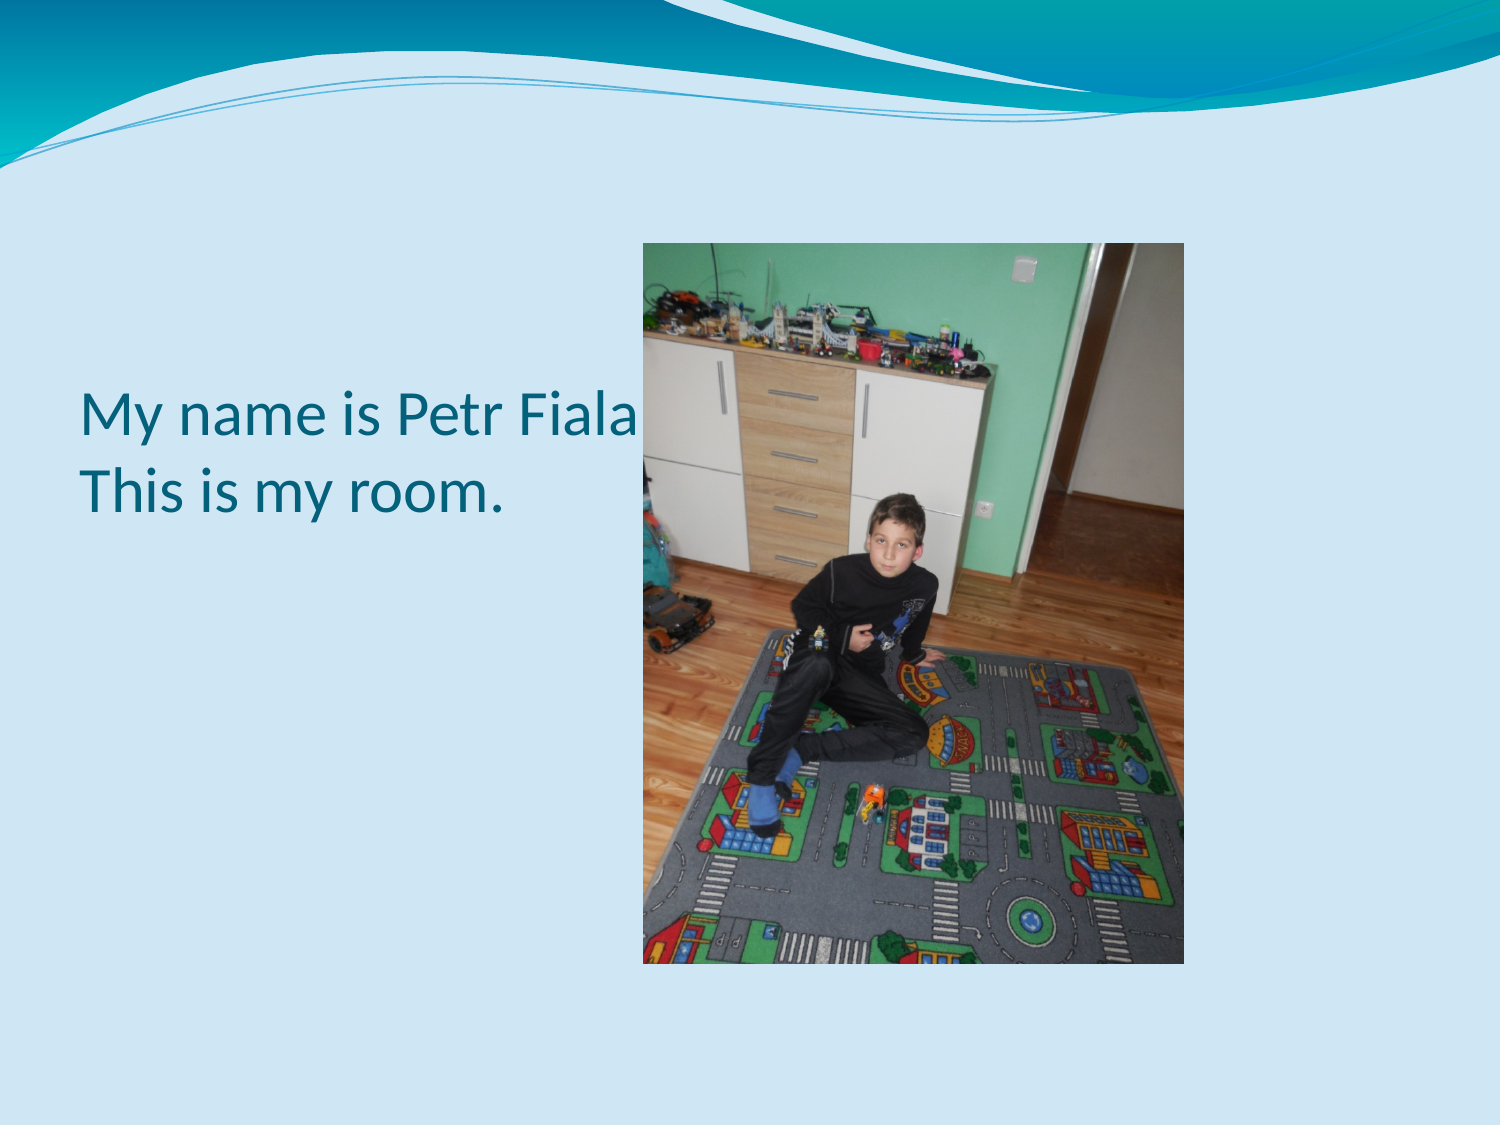

# My name is Petr Fiala This is my room.